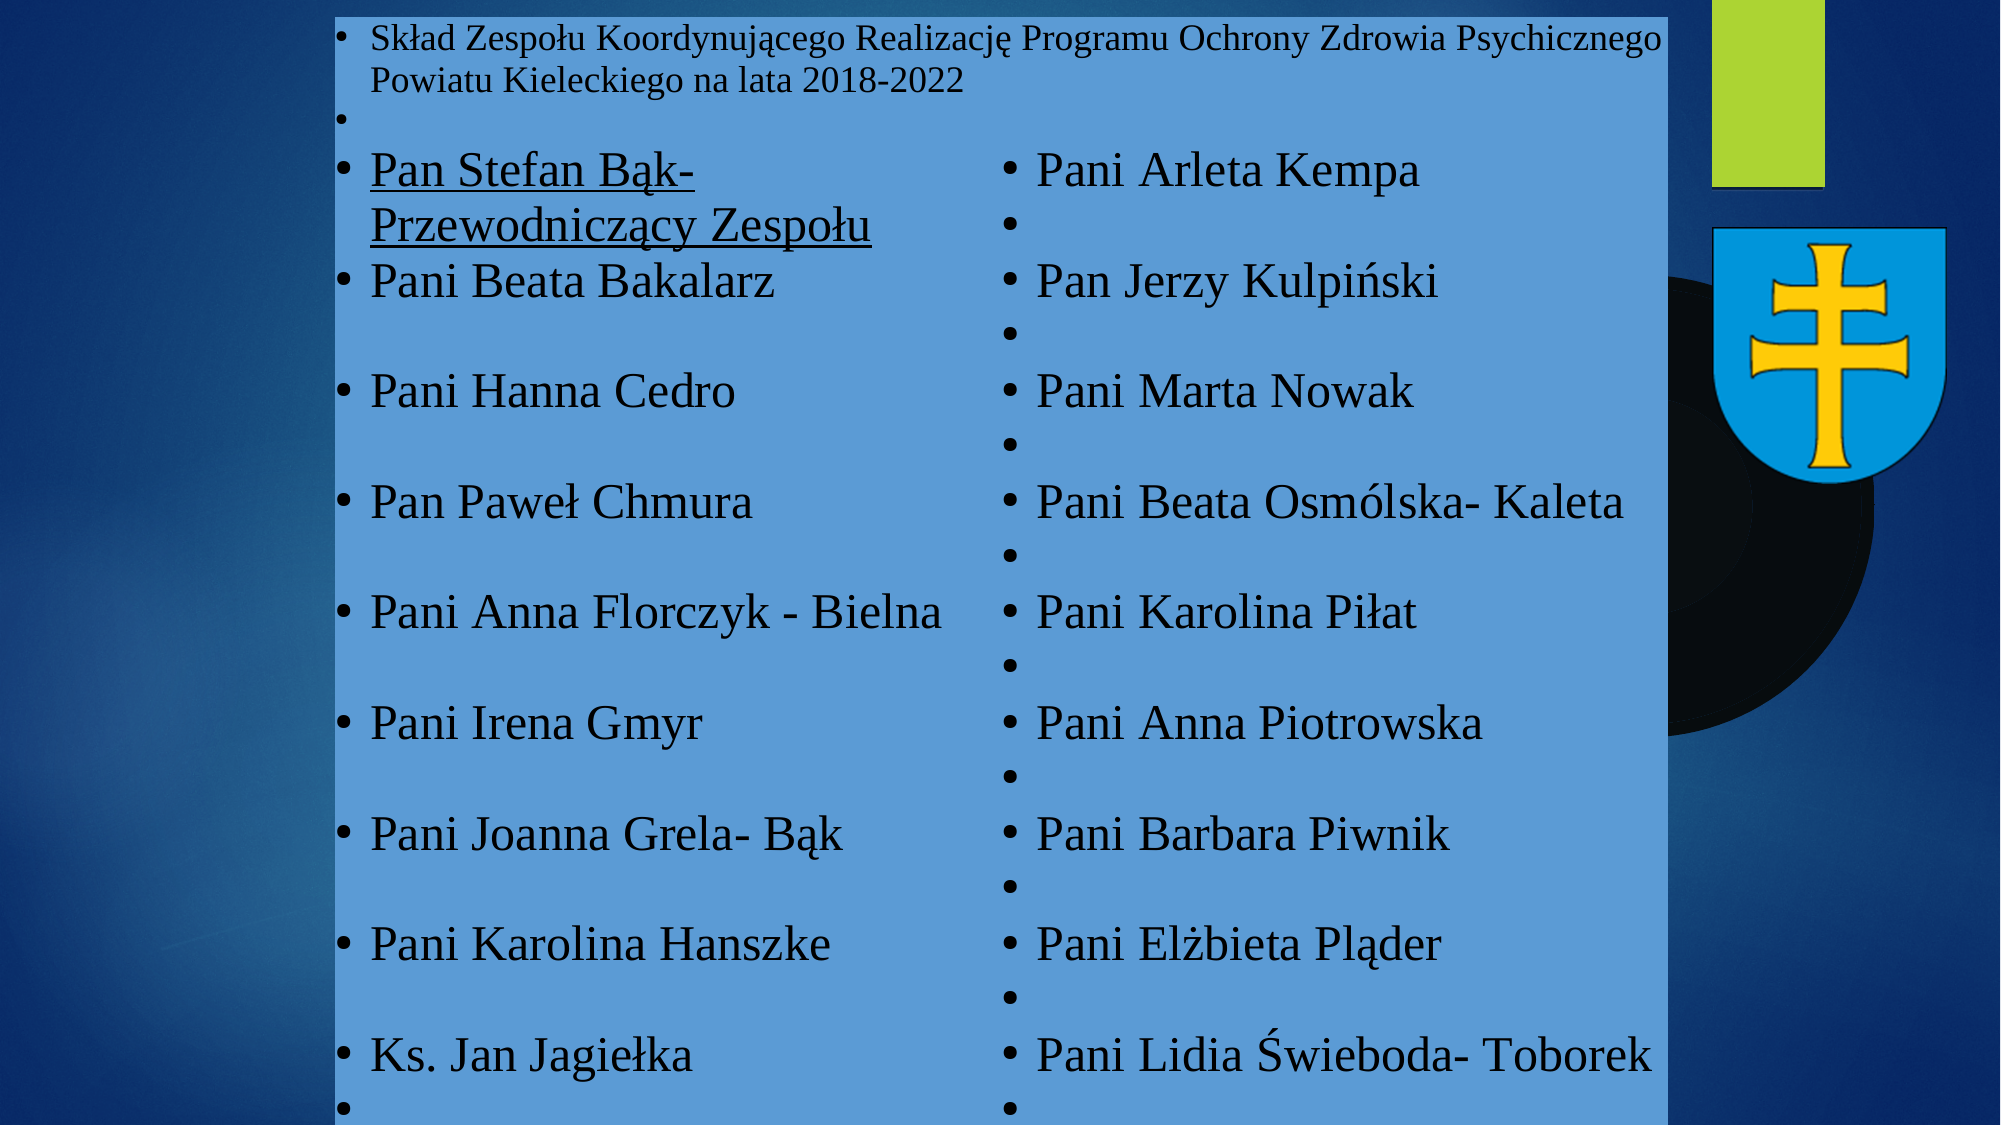

#
| Skład Zespołu Koordynującego Realizację Programu Ochrony Zdrowia Psychicznego Powiatu Kieleckiego na lata 2018-2022 | |
| --- | --- |
| Pan Stefan Bąk- Przewodniczący Zespołu | Pani Arleta Kempa |
| Pani Beata Bakalarz | Pan Jerzy Kulpiński |
| Pani Hanna Cedro | Pani Marta Nowak |
| Pan Paweł Chmura | Pani Beata Osmólska- Kaleta |
| Pani Anna Florczyk - Bielna | Pani Karolina Piłat |
| Pani Irena Gmyr | Pani Anna Piotrowska |
| Pani Joanna Grela- Bąk | Pani Barbara Piwnik |
| Pani Karolina Hanszke | Pani Elżbieta Pląder |
| Ks. Jan Jagiełka | Pani Lidia Świeboda- Toborek |